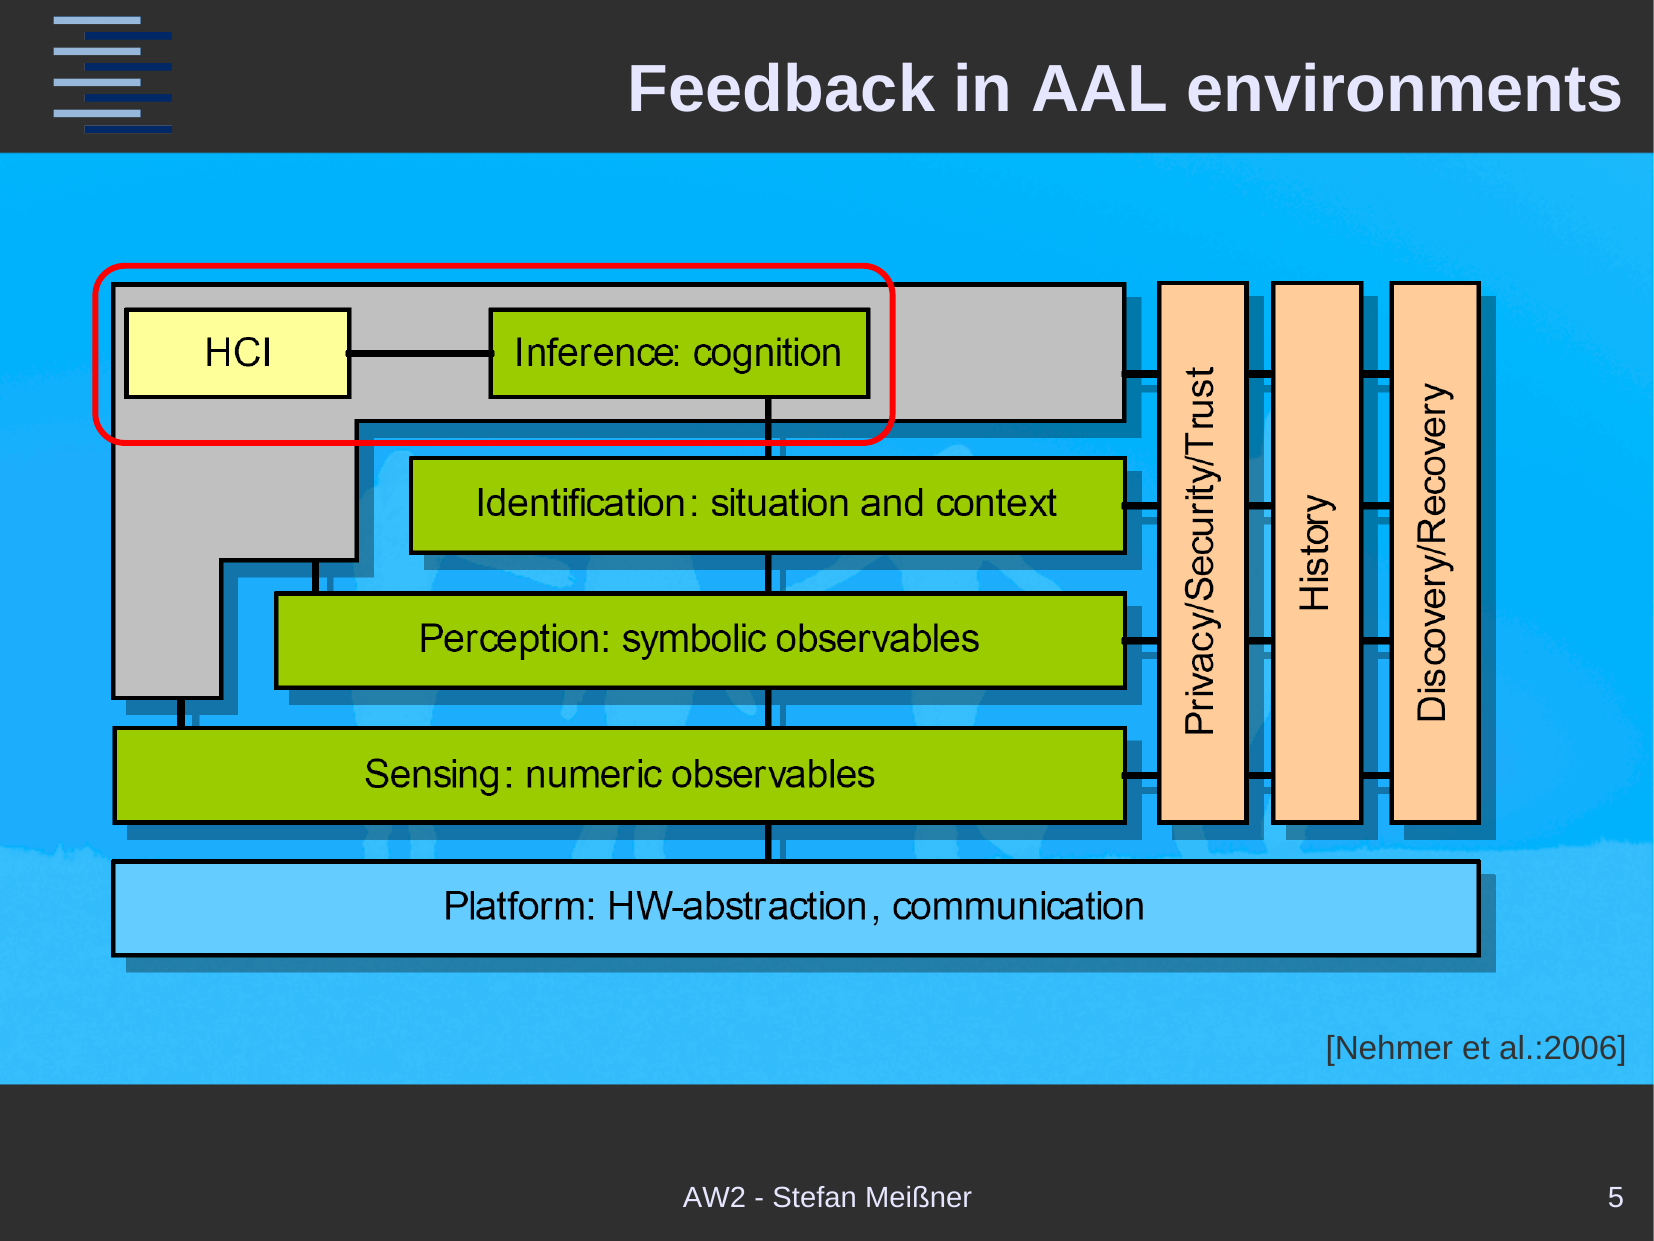

# Feedback in AAL environments
[Nehmer et al.:2006]
AW2 - Stefan Meißner
5